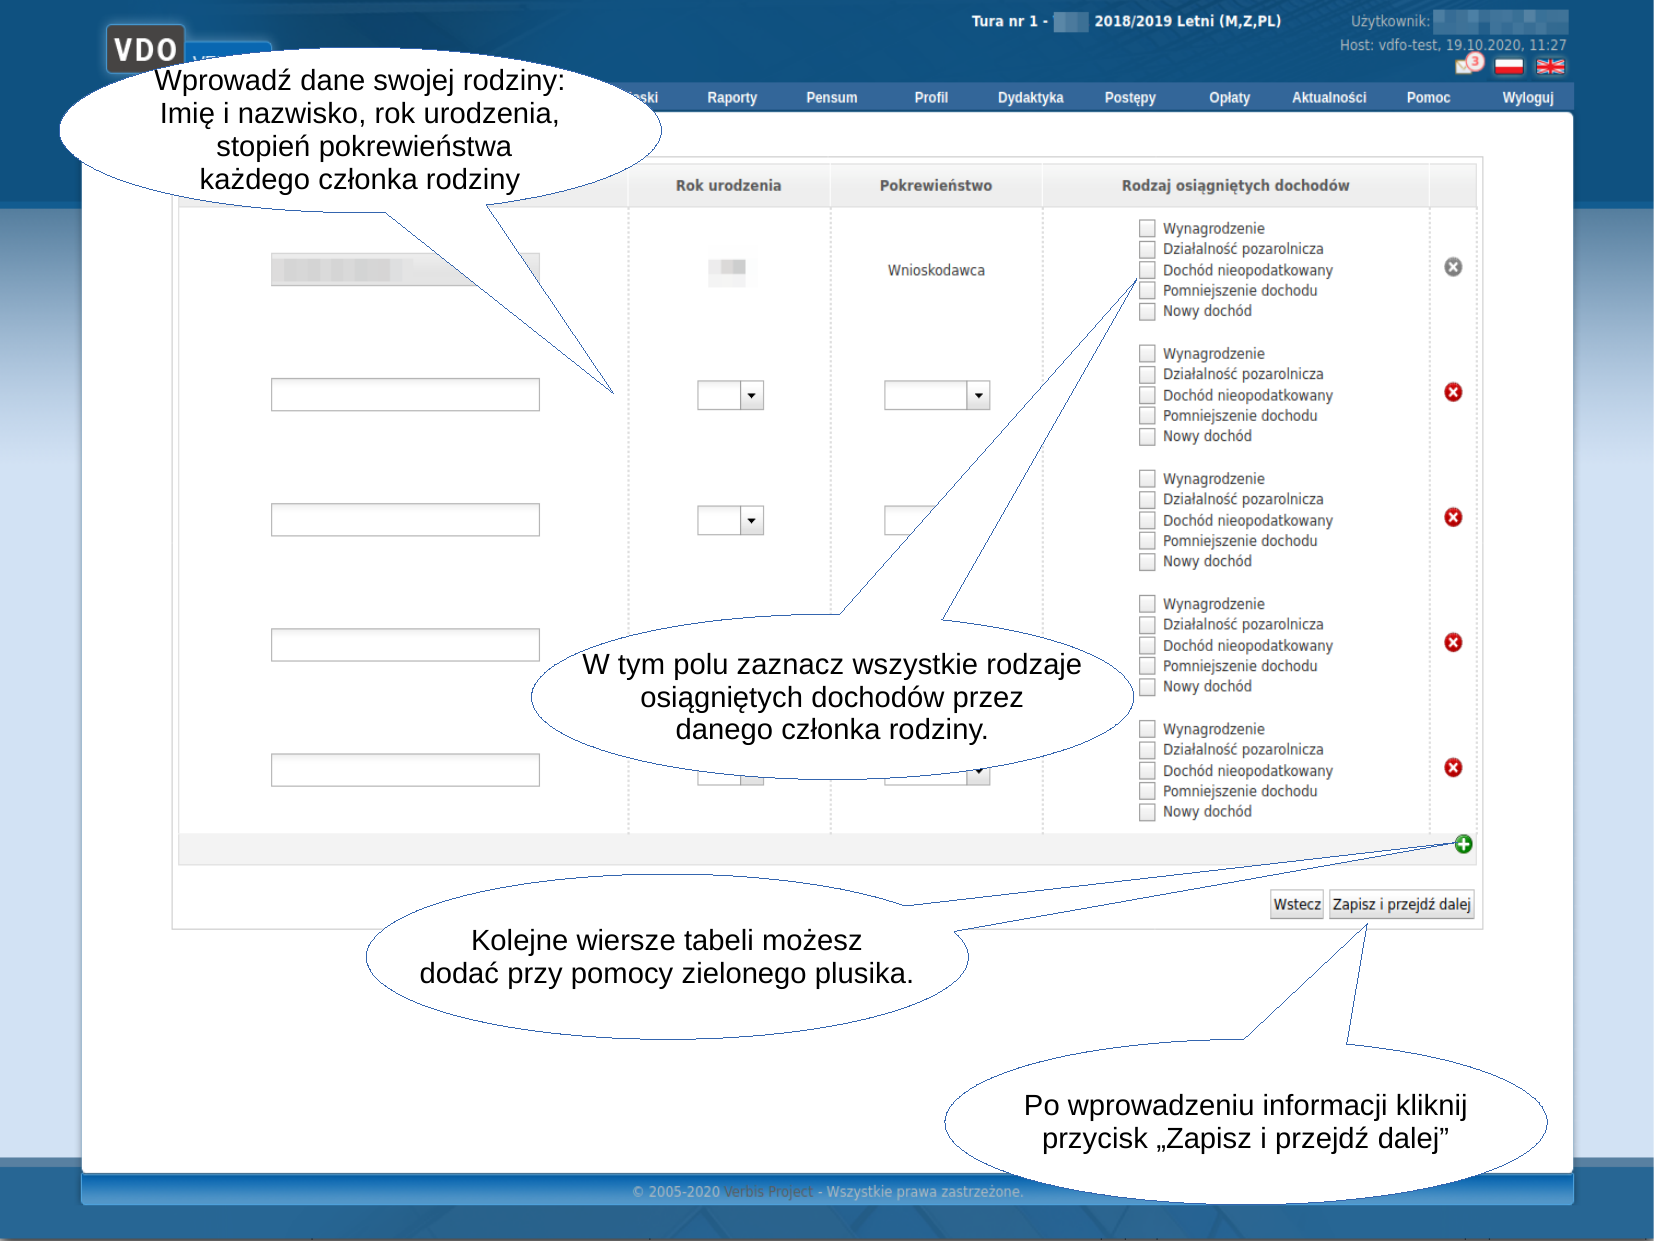

Wprowadź dane swojej rodziny:
Imię i nazwisko, rok urodzenia,
 stopień pokrewieństwa
każdego członka rodziny
W tym polu zaznacz wszystkie rodzaje
osiągniętych dochodów przez
danego członka rodziny.
Kolejne wiersze tabeli możesz
dodać przy pomocy zielonego plusika.
Po wprowadzeniu informacji kliknij
przycisk „Zapisz i przejdź dalej”
© 2020 Verbis - wszystkie prawa zastrzeżone